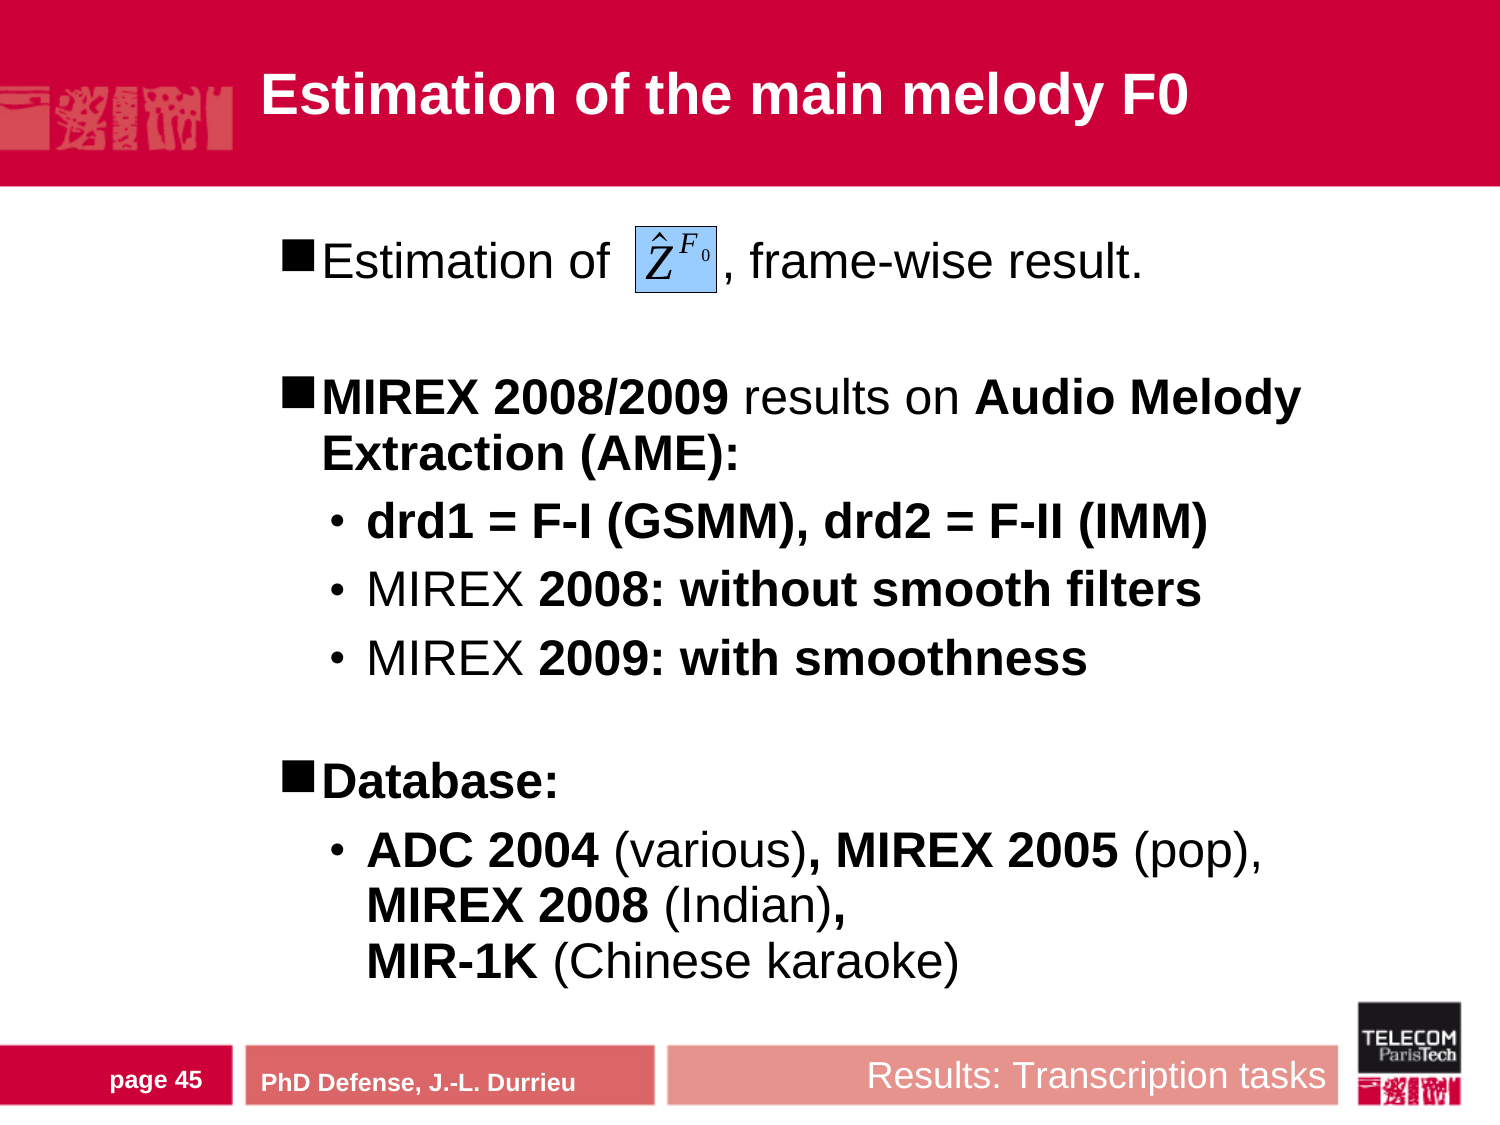

Estimation of the main melody F0
# Estimation of , frame-wise result.
MIREX 2008/2009 results on Audio Melody Extraction (AME):
drd1 = F-I (GSMM), drd2 = F-II (IMM)
MIREX 2008: without smooth filters
MIREX 2009: with smoothness
Database:
ADC 2004 (various), MIREX 2005 (pop), MIREX 2008 (Indian),
MIR-1K (Chinese karaoke)
Results: Transcription tasks
45